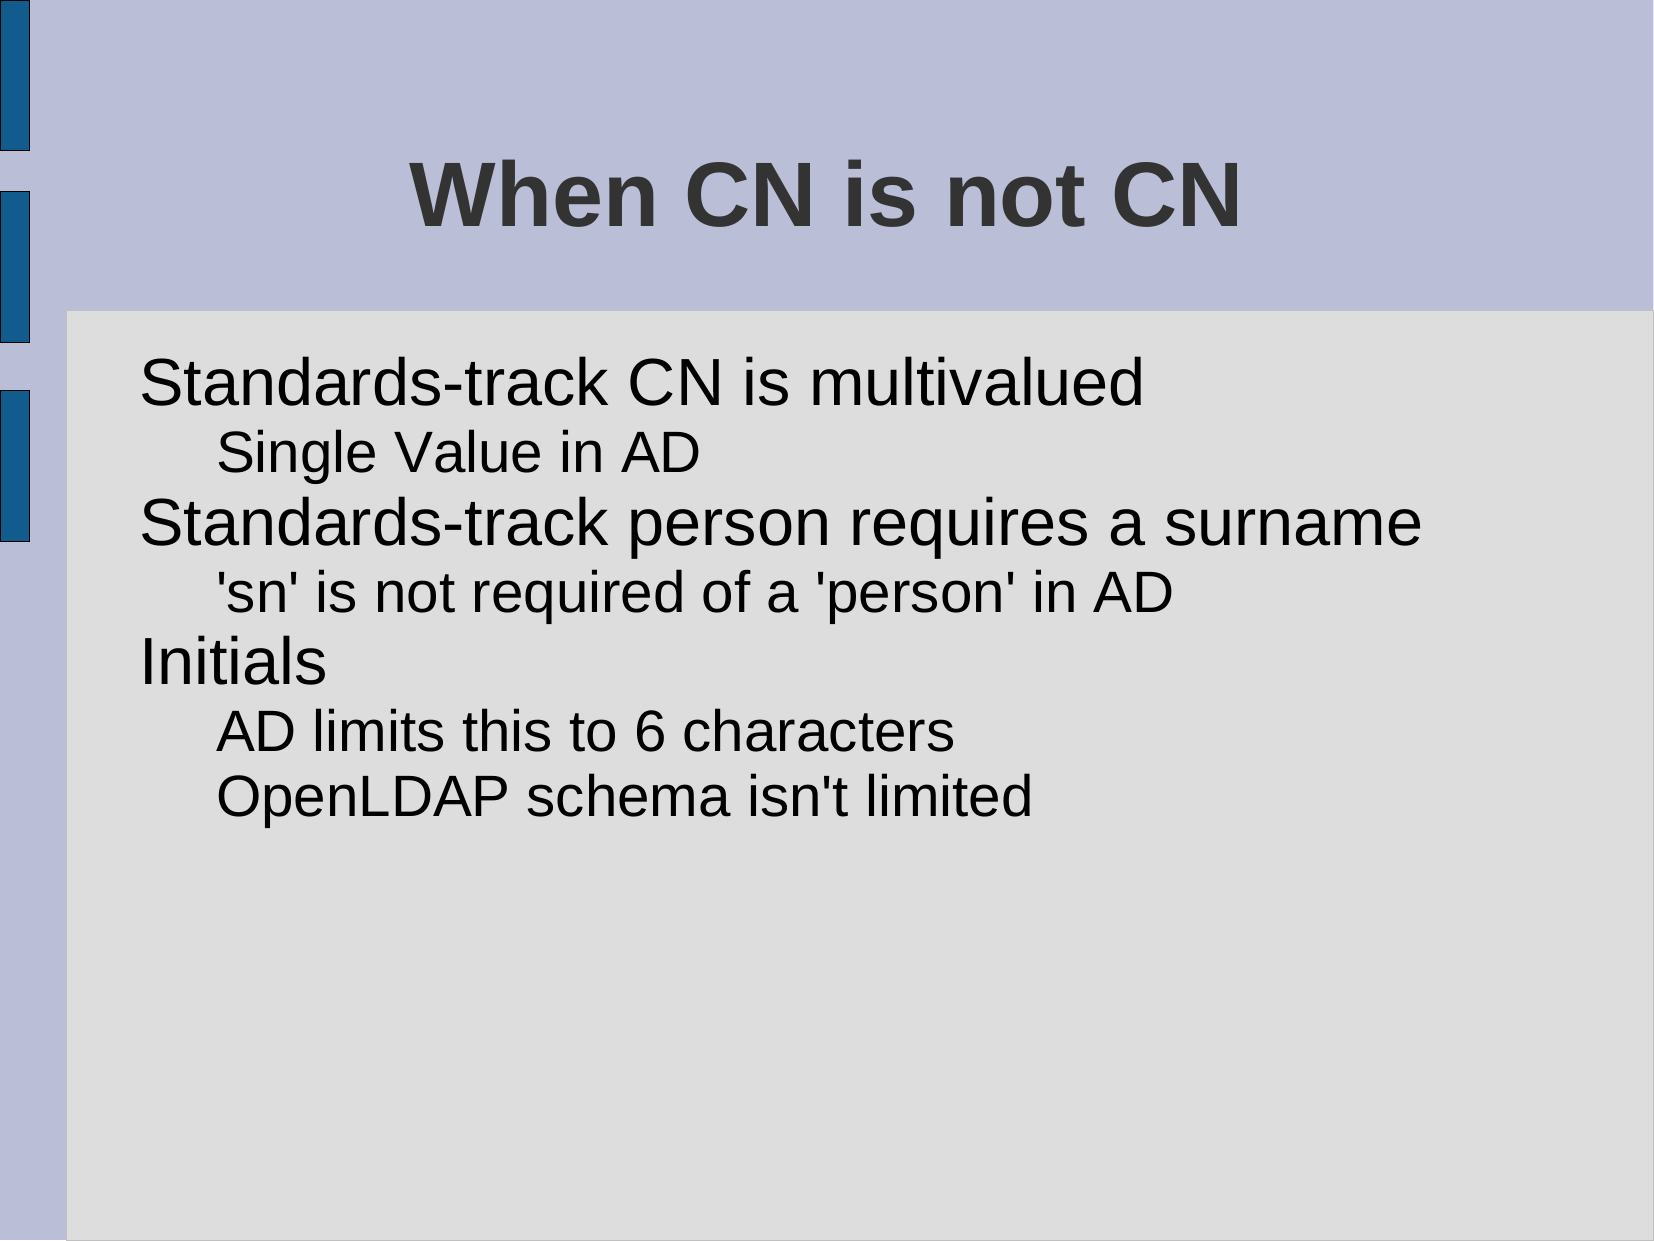

# When CN is not CN
Standards-track CN is multivalued
Single Value in AD
Standards-track person requires a surname
'sn' is not required of a 'person' in AD
Initials
AD limits this to 6 characters
OpenLDAP schema isn't limited